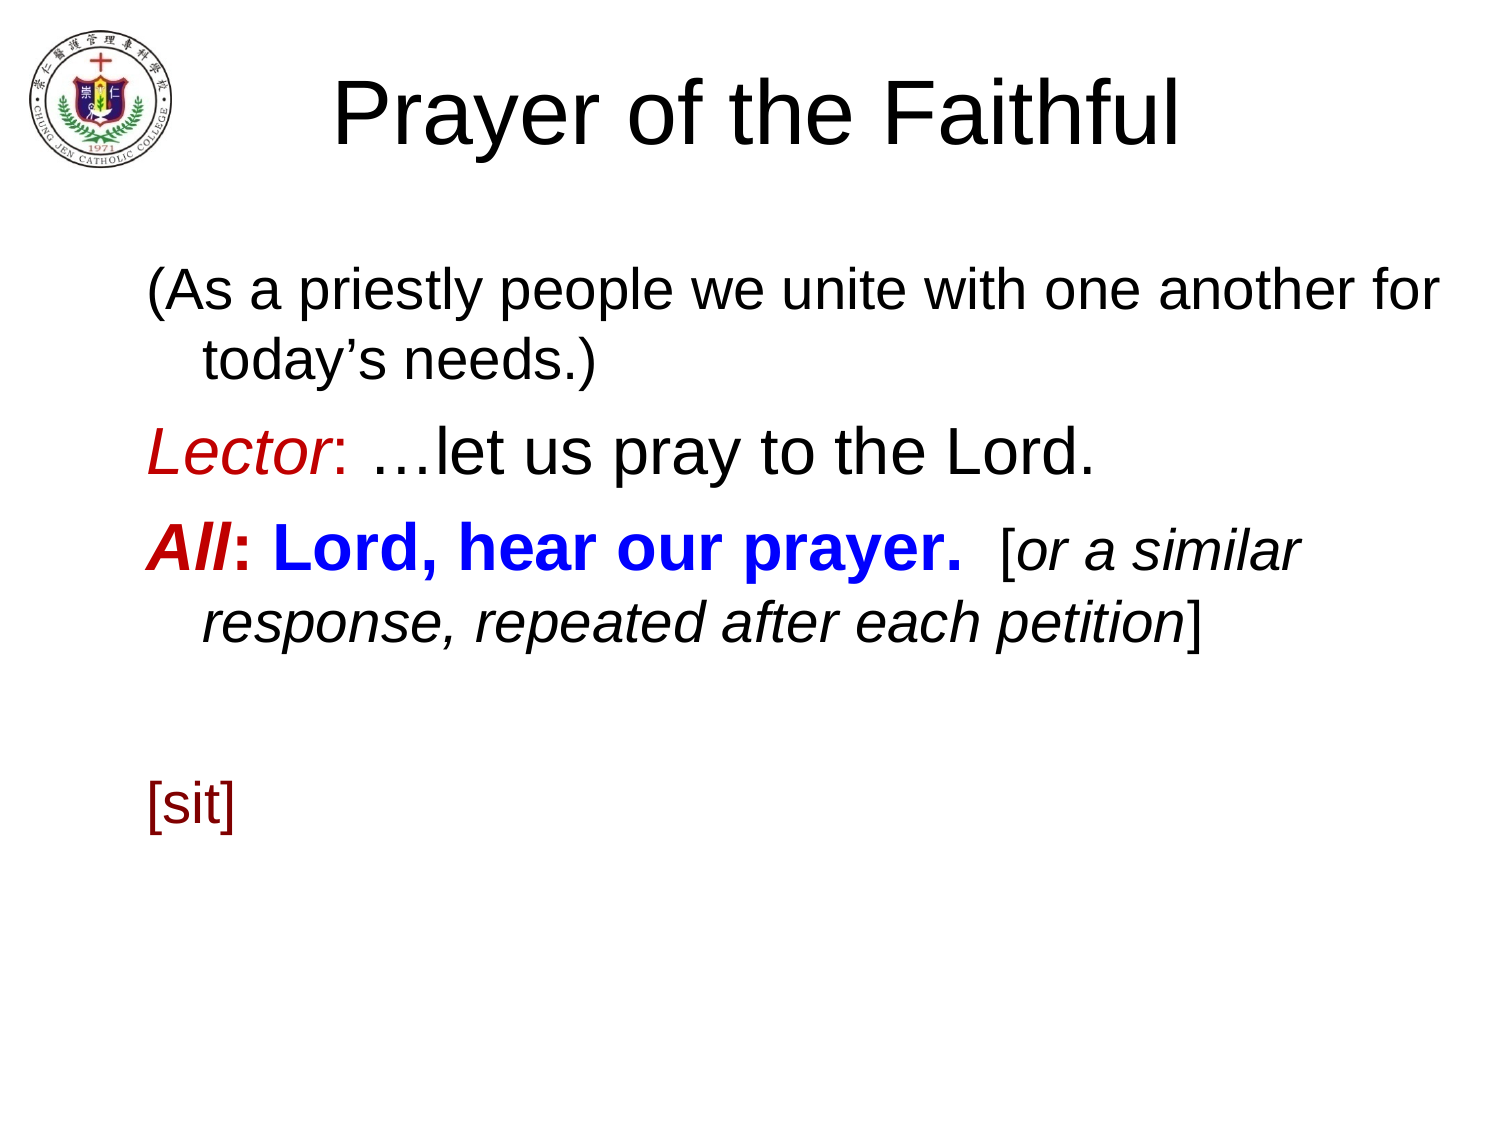

# Prayer of the Faithful
(As a priestly people we unite with one another for today’s needs.)
Lector: …let us pray to the Lord.
All: Lord, hear our prayer.  [or a similar response, repeated after each petition]
[sit]